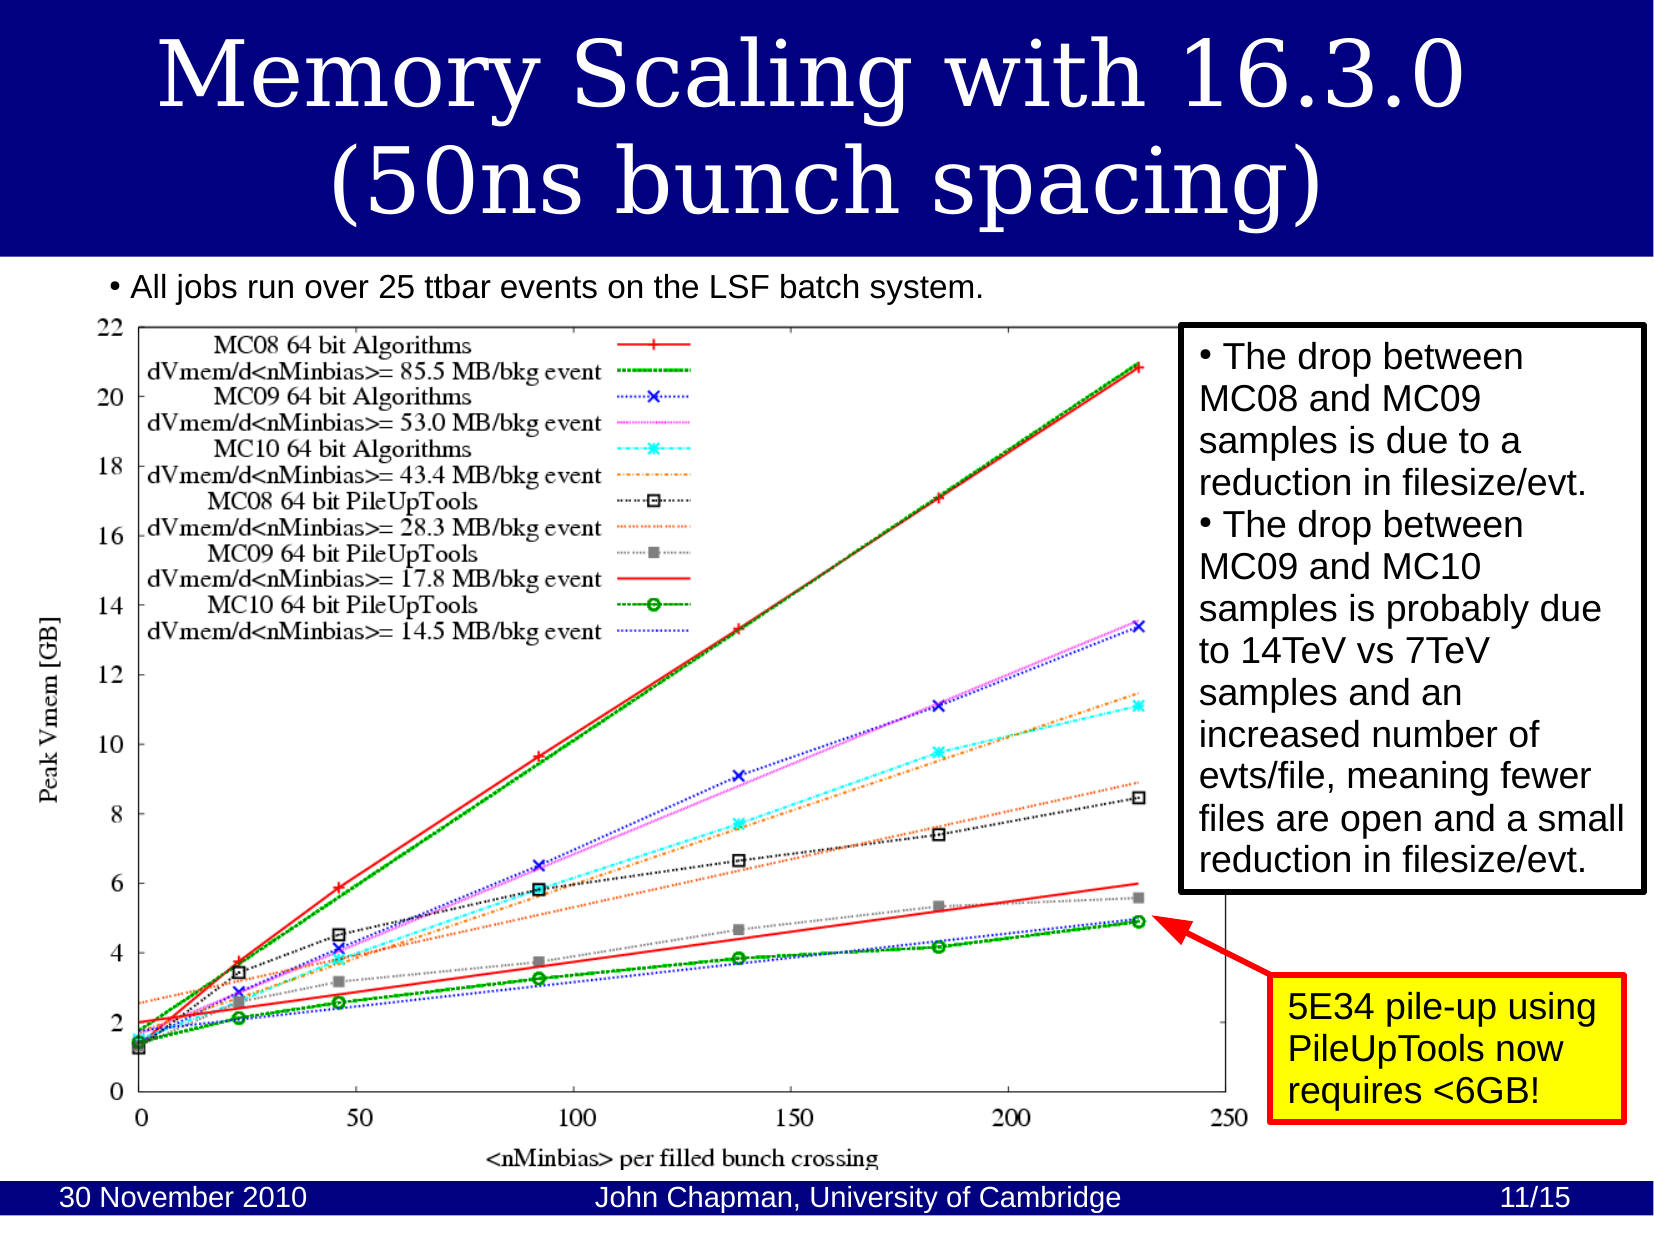

# Memory Scaling with 16.3.0 (50ns bunch spacing)
 All jobs run over 25 ttbar events on the LSF batch system.
 The drop between MC08 and MC09 samples is due to a reduction in filesize/evt.
 The drop between MC09 and MC10 samples is probably due to 14TeV vs 7TeV samples and an increased number of evts/file, meaning fewer files are open and a small reduction in filesize/evt.
5E34 pile-up using PileUpTools now requires <6GB!
11